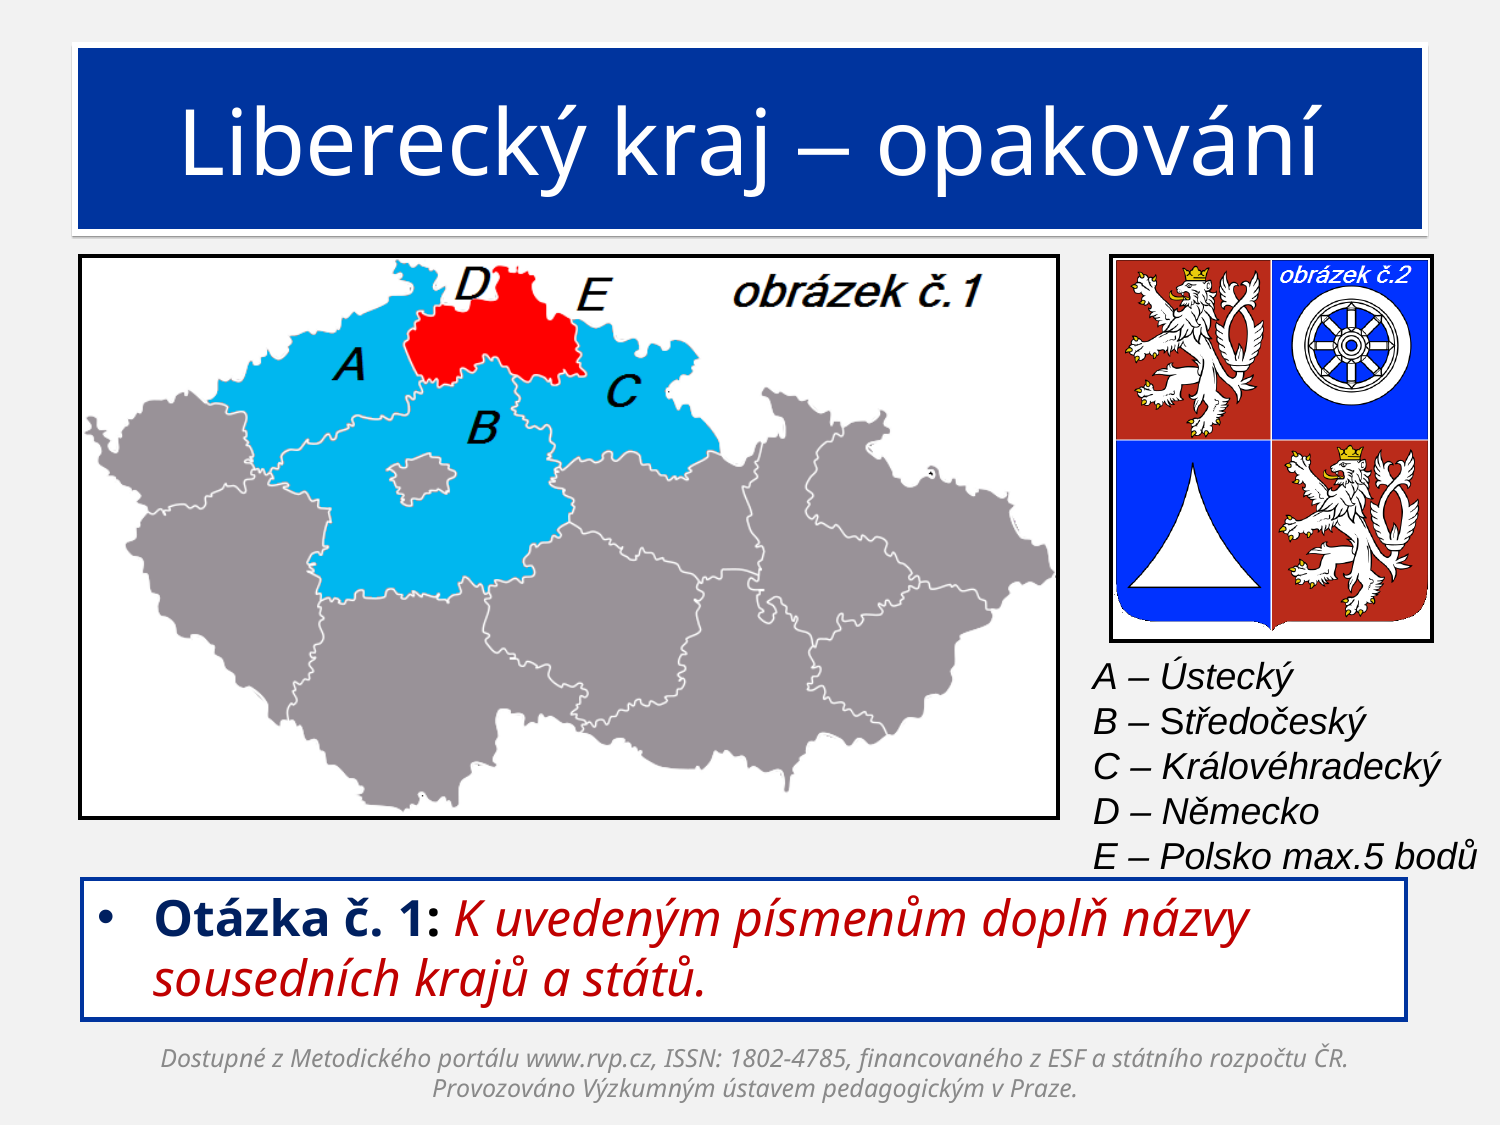

# Liberecký kraj – opakování
A – Ústecký
B – Středočeský
C – Královéhradecký
D – Německo
E – Polsko max.5 bodů
Otázka č. 1: K uvedeným písmenům doplň názvy sousedních krajů a států.
Dostupné z Metodického portálu www.rvp.cz, ISSN: 1802-4785, financovaného z ESF a státního rozpočtu ČR. Provozováno Výzkumným ústavem pedagogickým v Praze.